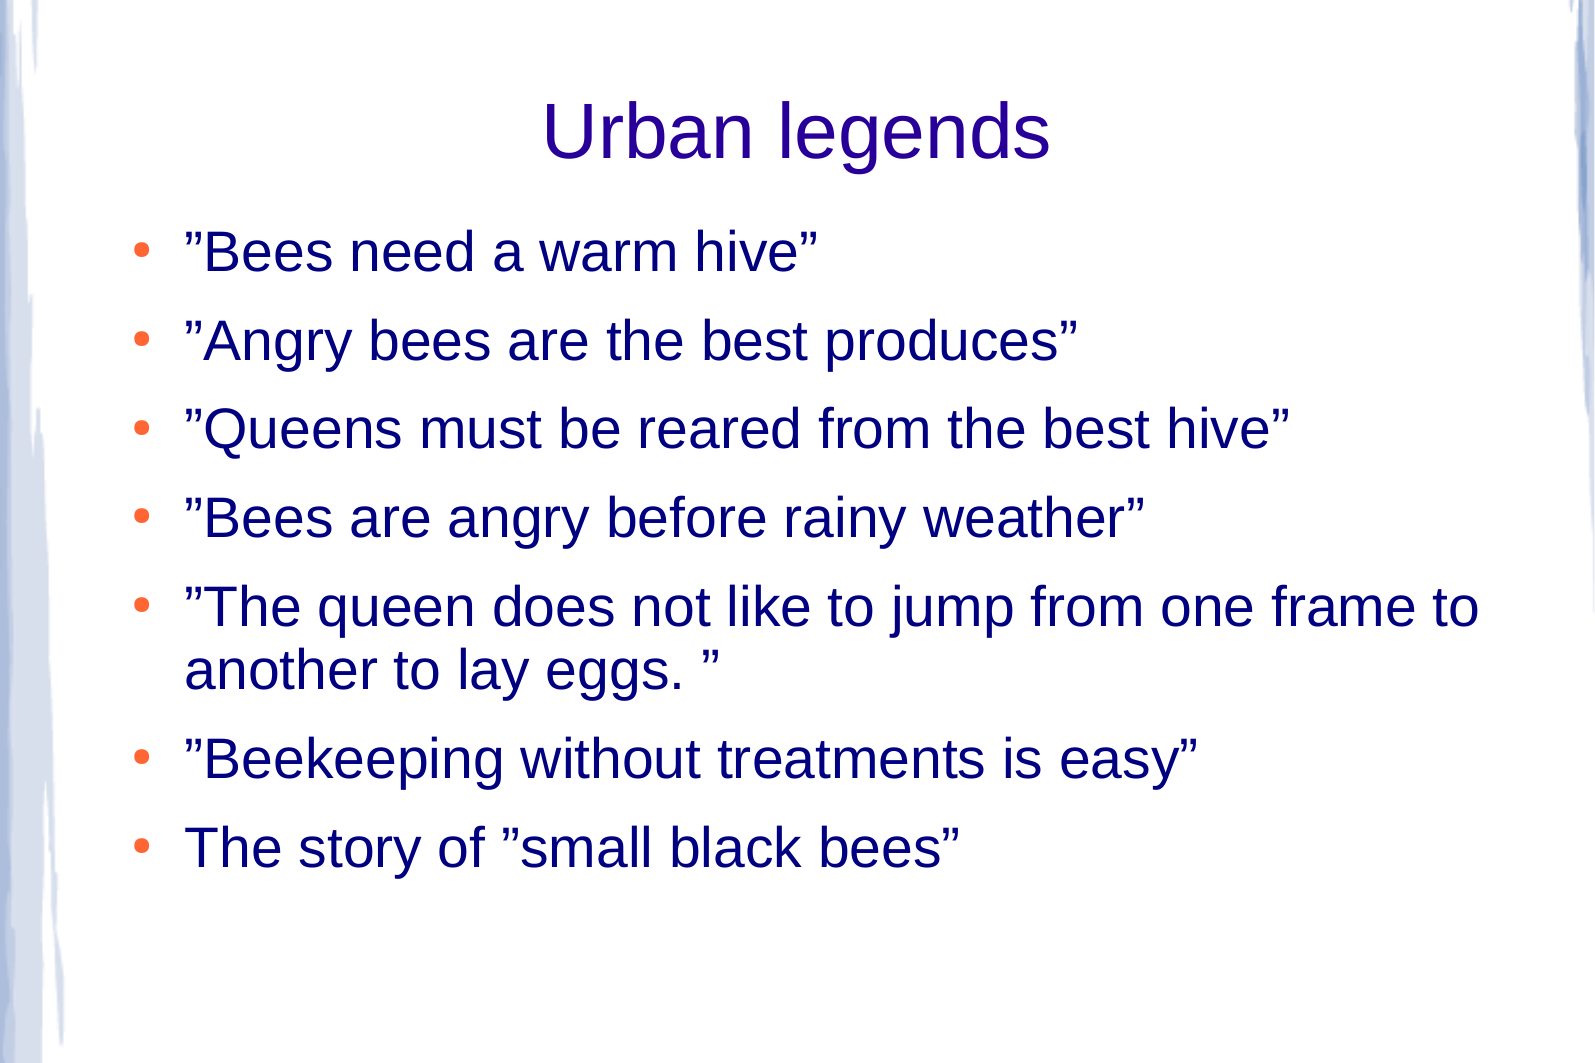

# Urban legends
”Bees need a warm hive”
”Angry bees are the best produces”
”Queens must be reared from the best hive”
”Bees are angry before rainy weather”
”The queen does not like to jump from one frame to another to lay eggs. ”
”Beekeeping without treatments is easy”
The story of ”small black bees”